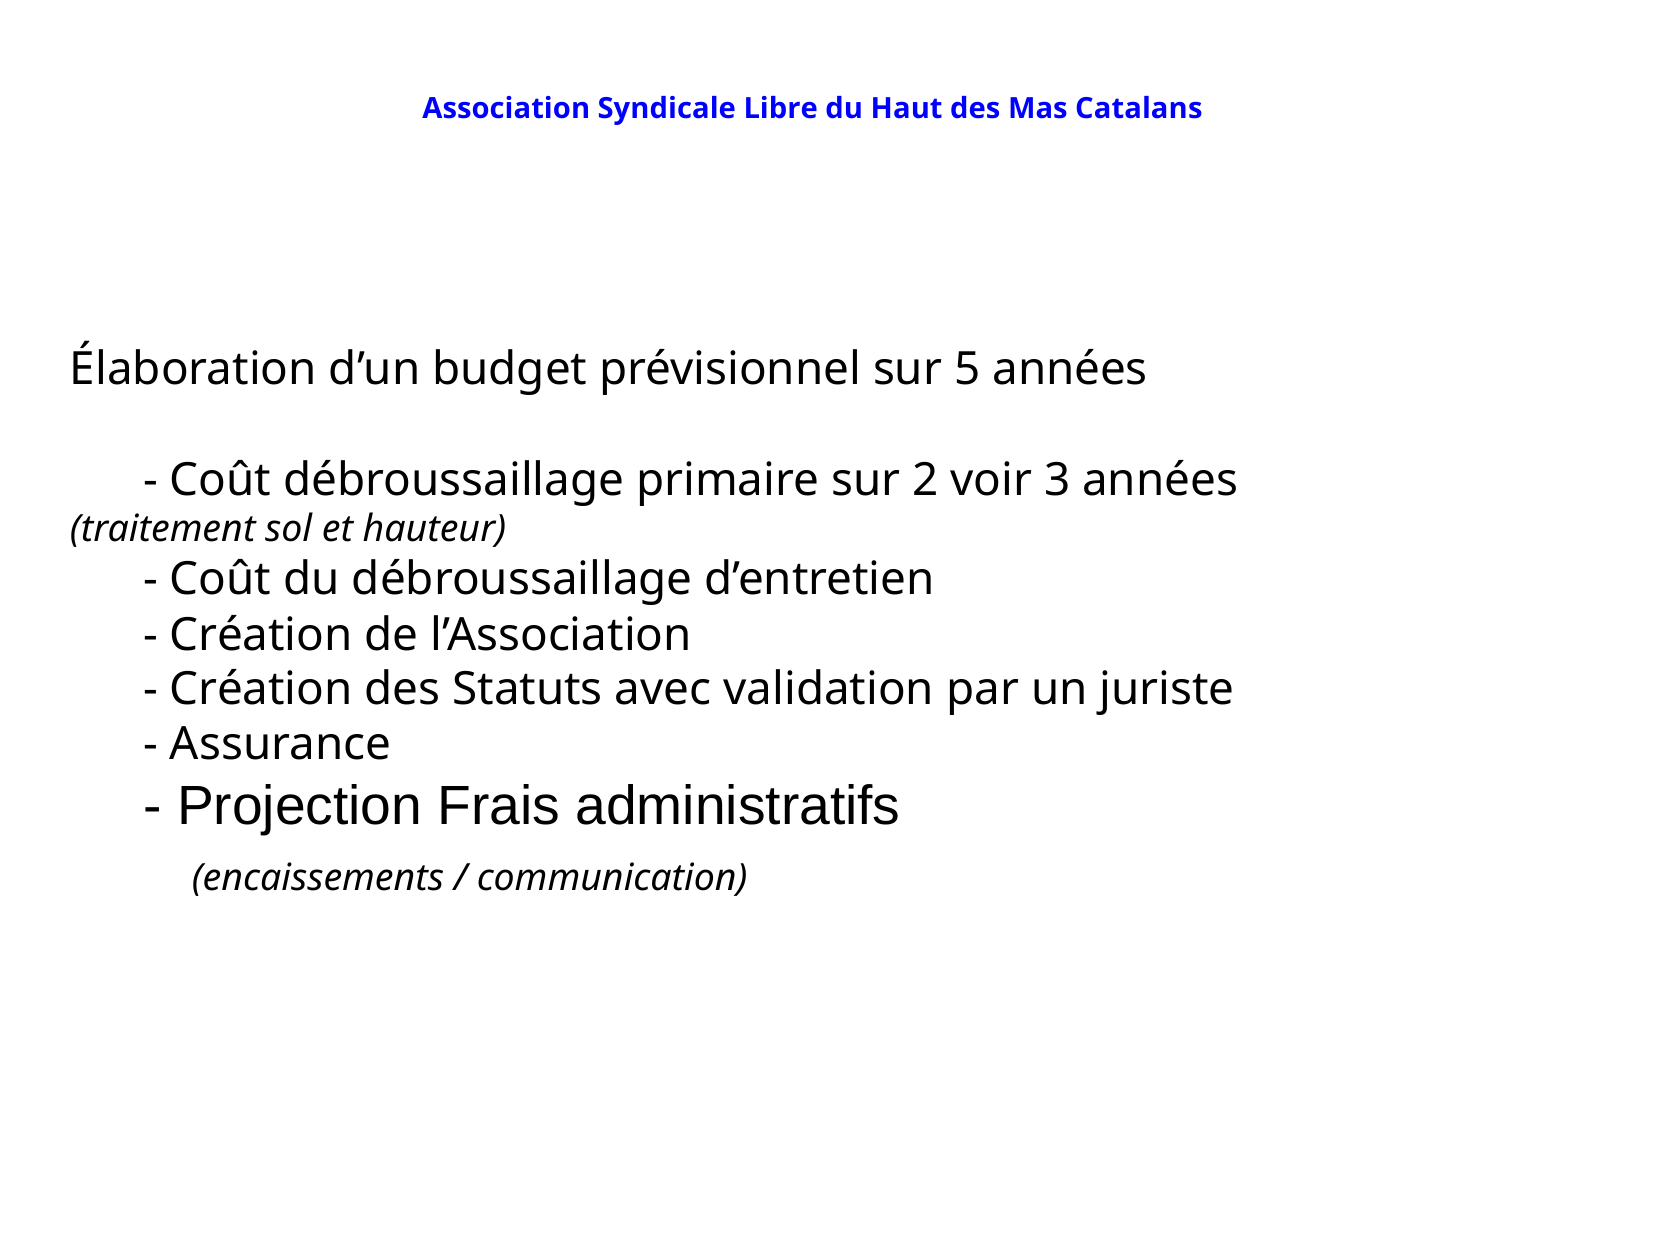

# Association Syndicale Libre du Haut des Mas Catalans
Élaboration d’un budget prévisionnel sur 5 années
	- Coût débroussaillage primaire sur 2 voir 3 années (traitement sol et hauteur)
	- Coût du débroussaillage d’entretien
	- Création de l’Association
	- Création des Statuts avec validation par un juriste
	- Assurance
	- Projection Frais administratifs
 (encaissements / communication)